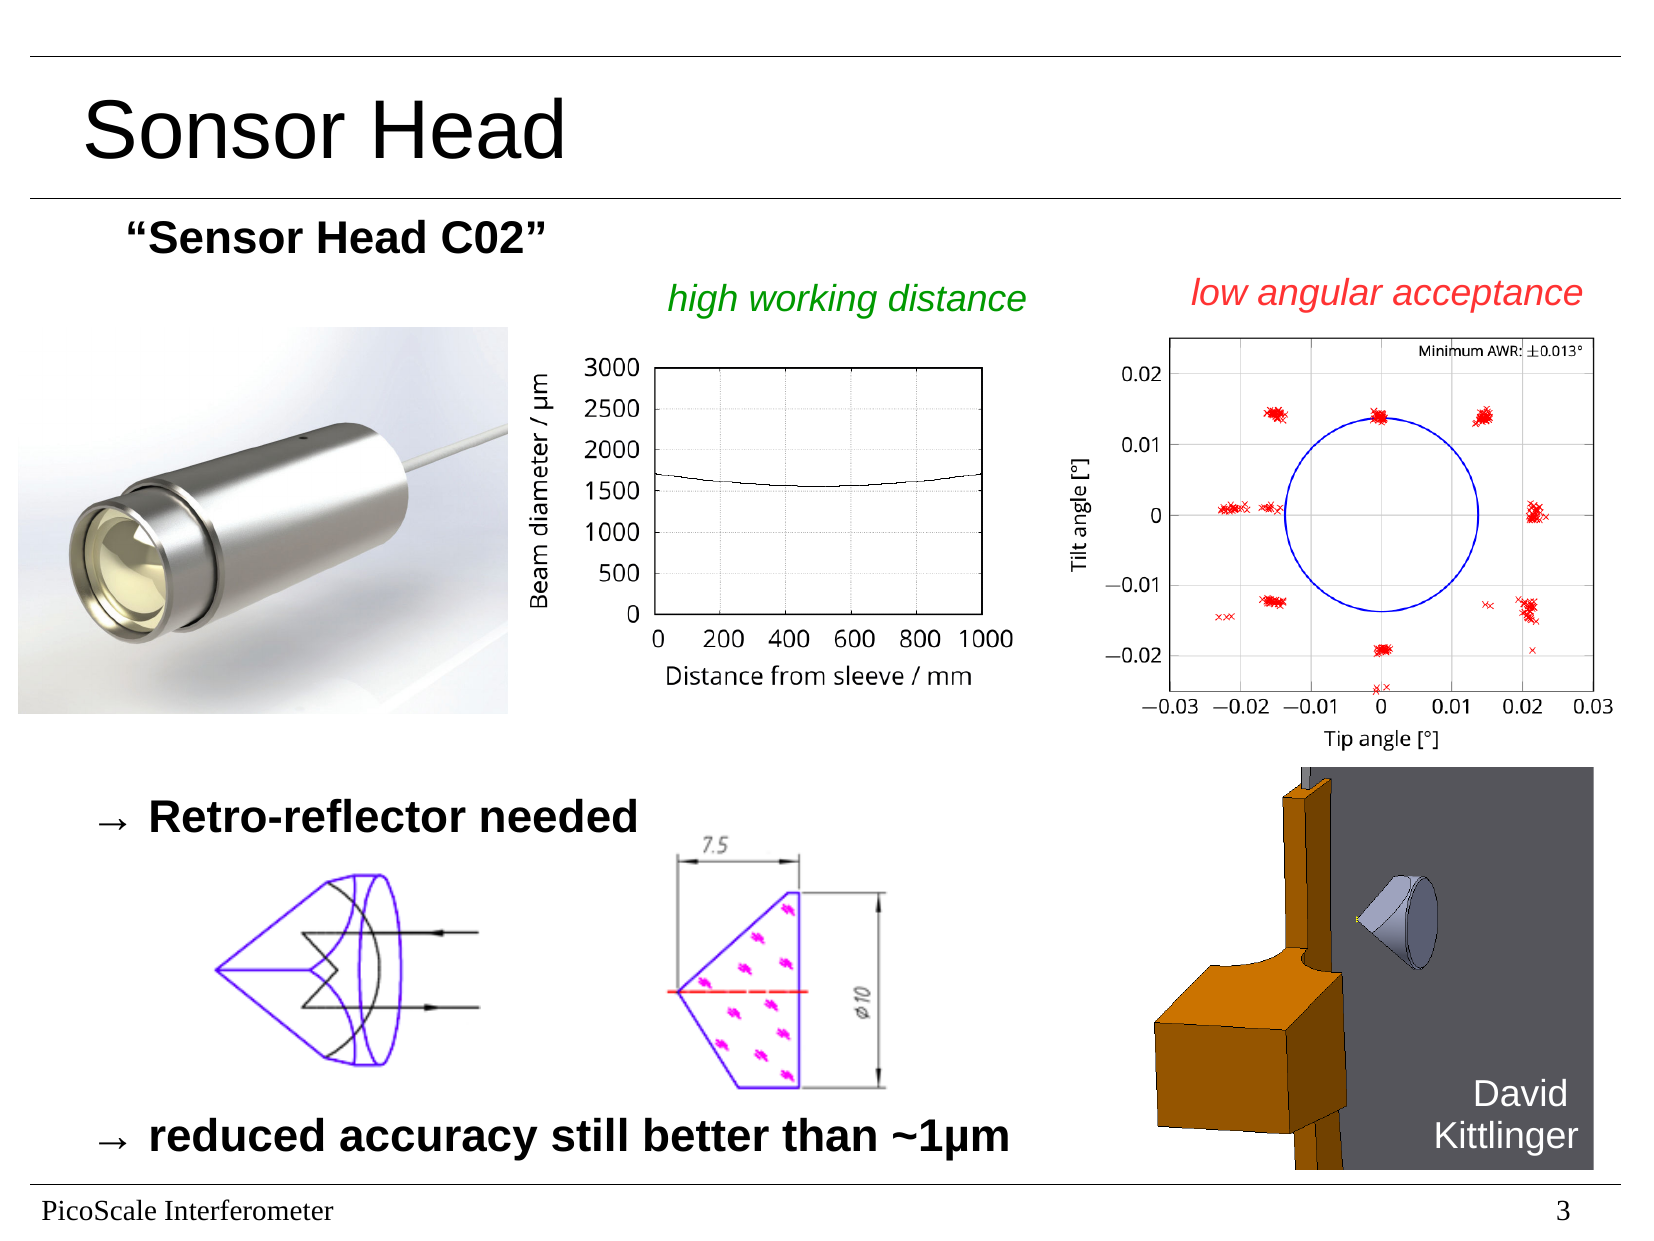

# Sonsor Head
“Sensor Head C02”
low angular acceptance
high working distance
→ Retro-reflector needed
David
Kittlinger
→ reduced accuracy still better than ~1µm
PicoScale Interferometer
3